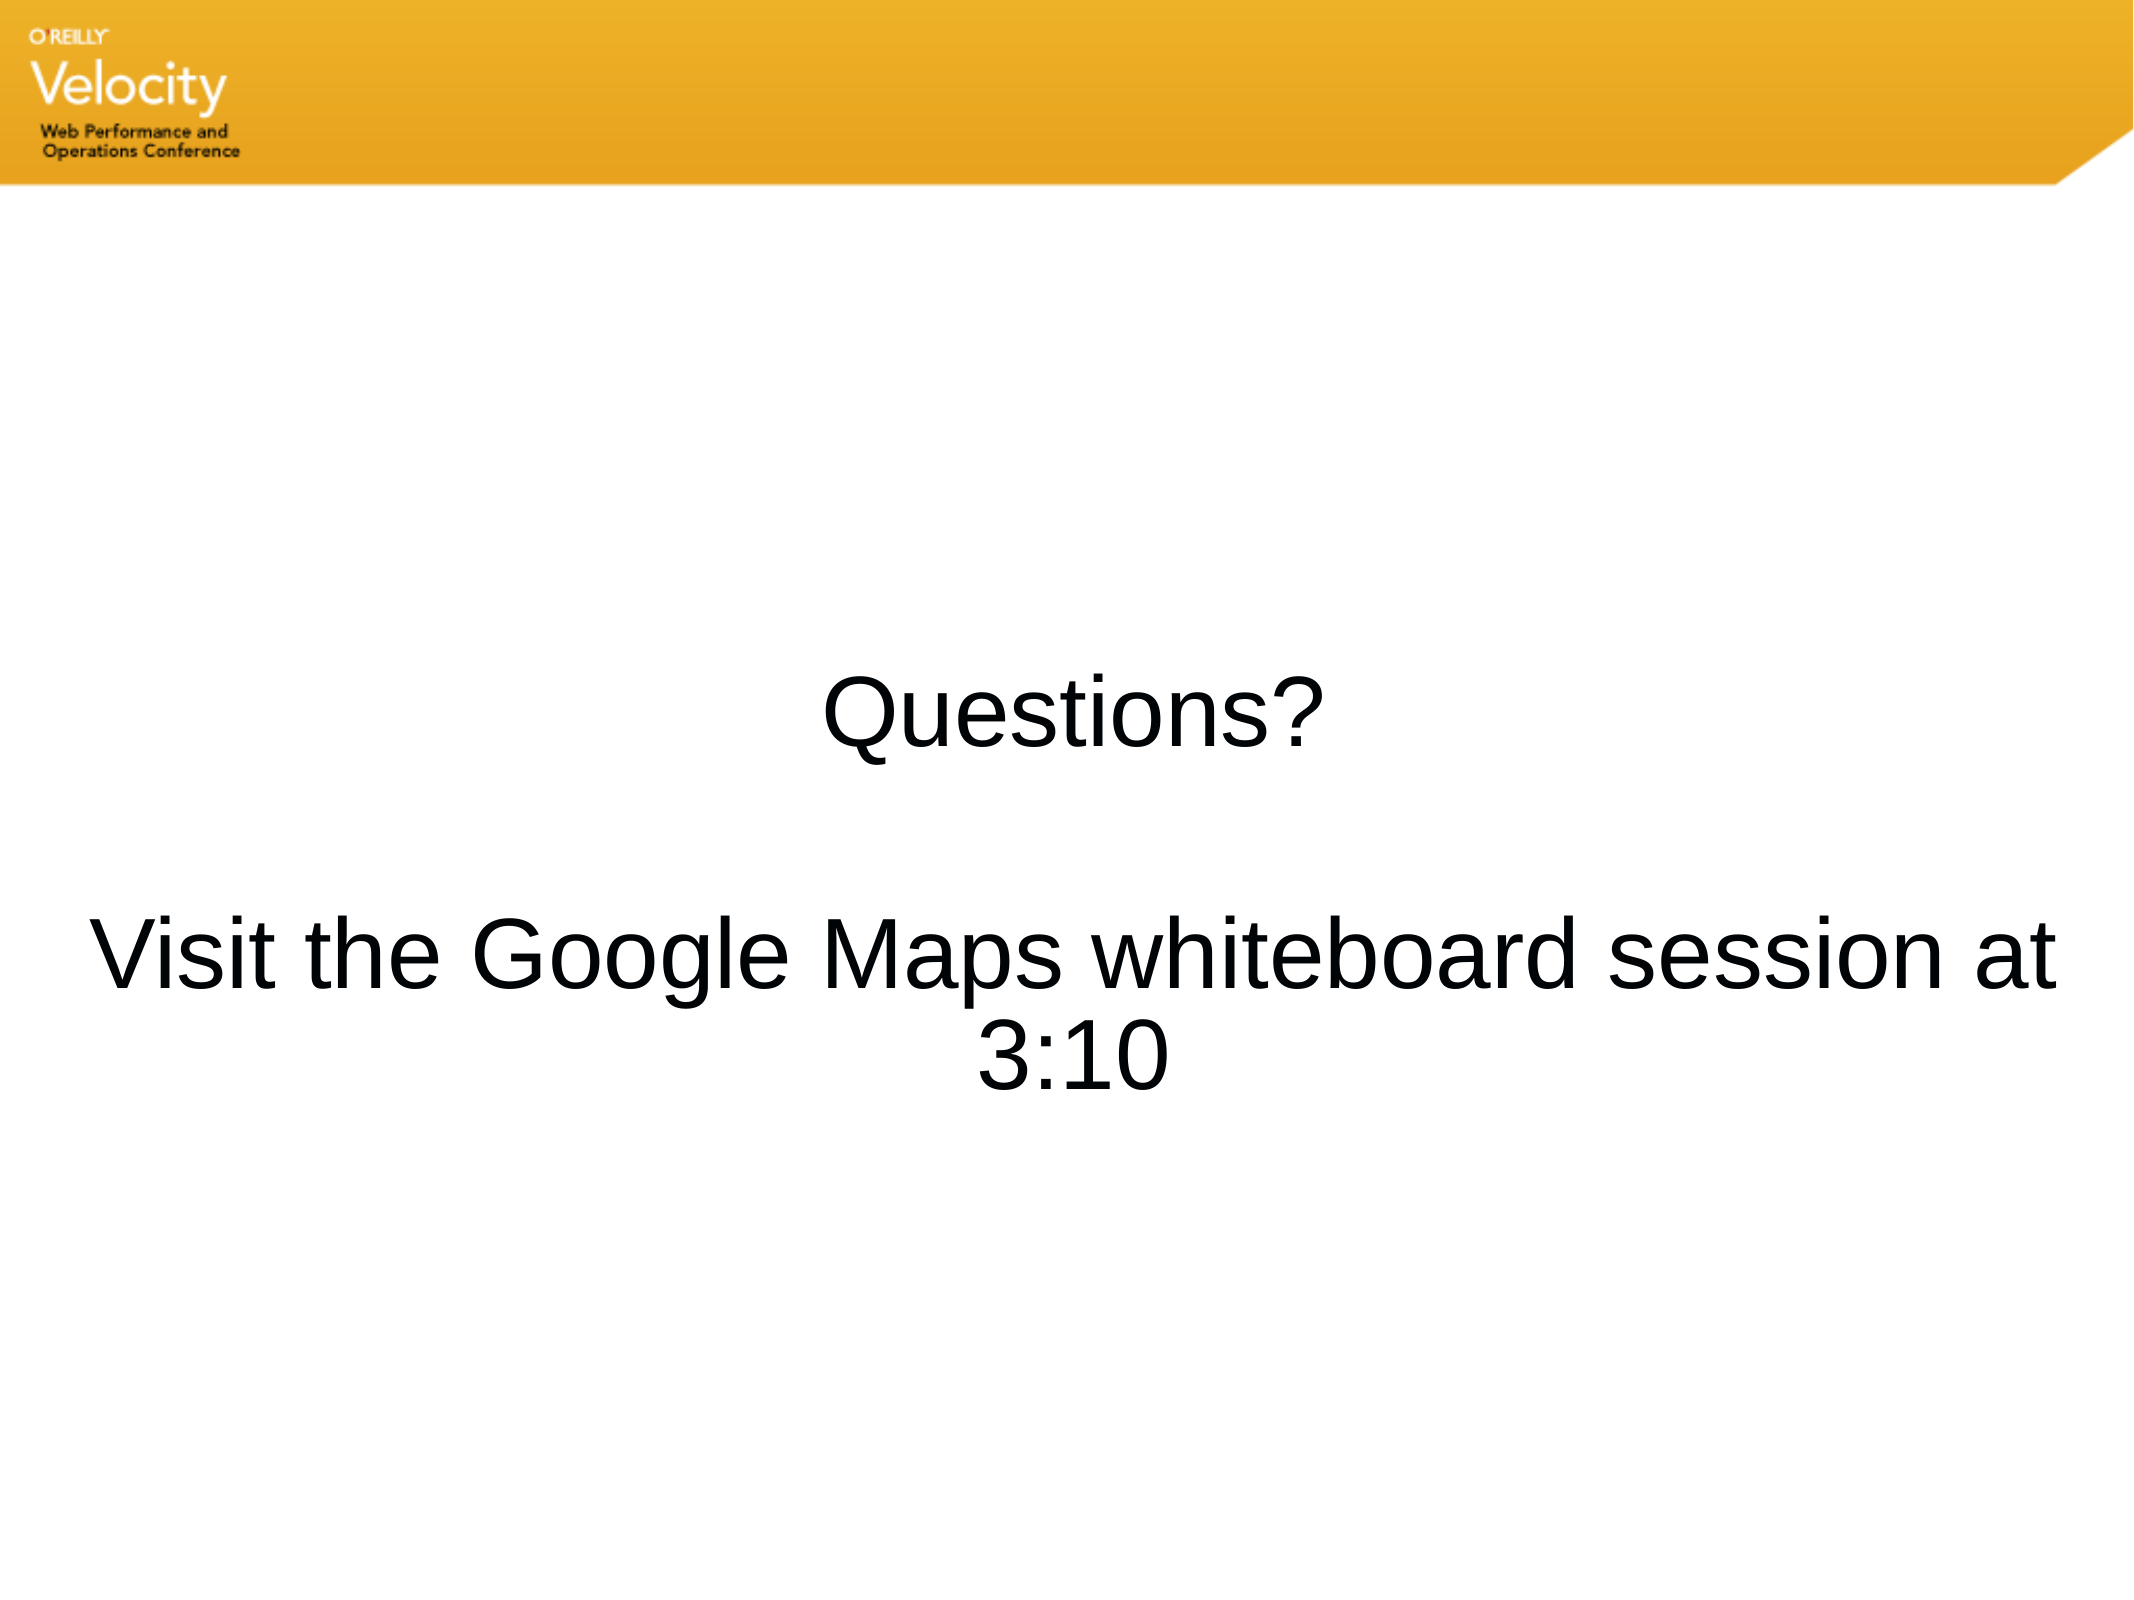

# Questions?
Visit the Google Maps whiteboard session at 3:10